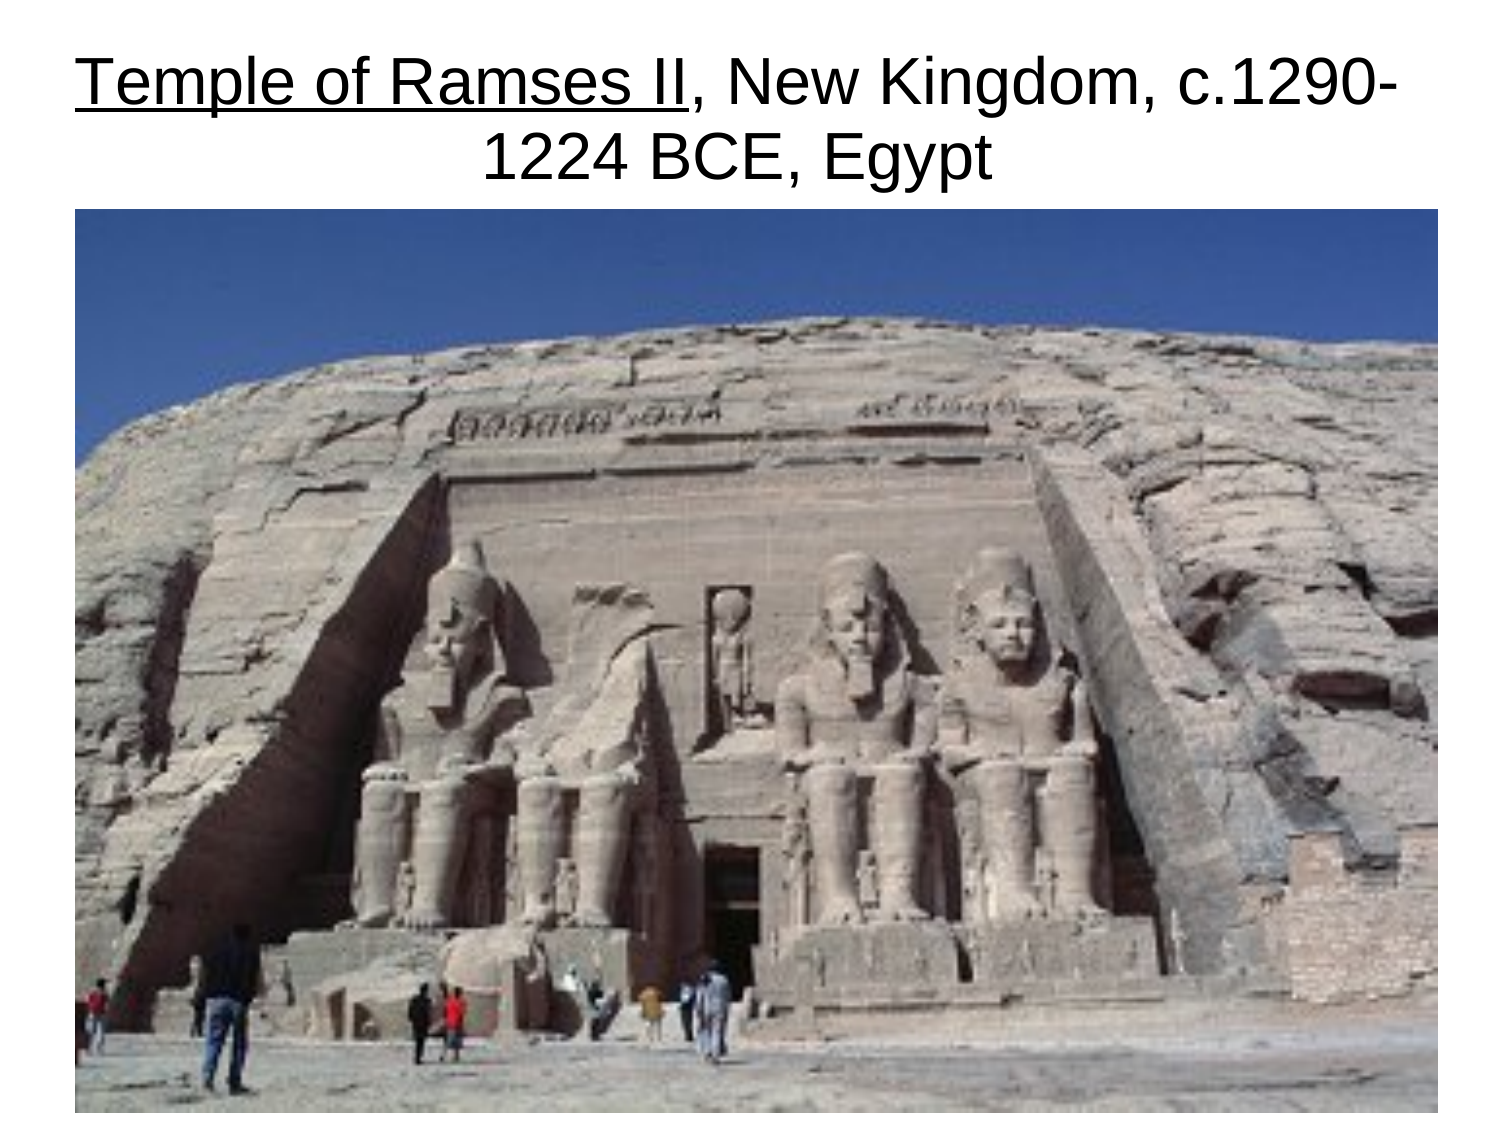

# Temple of Ramses II, New Kingdom, c.1290-1224 BCE, Egypt